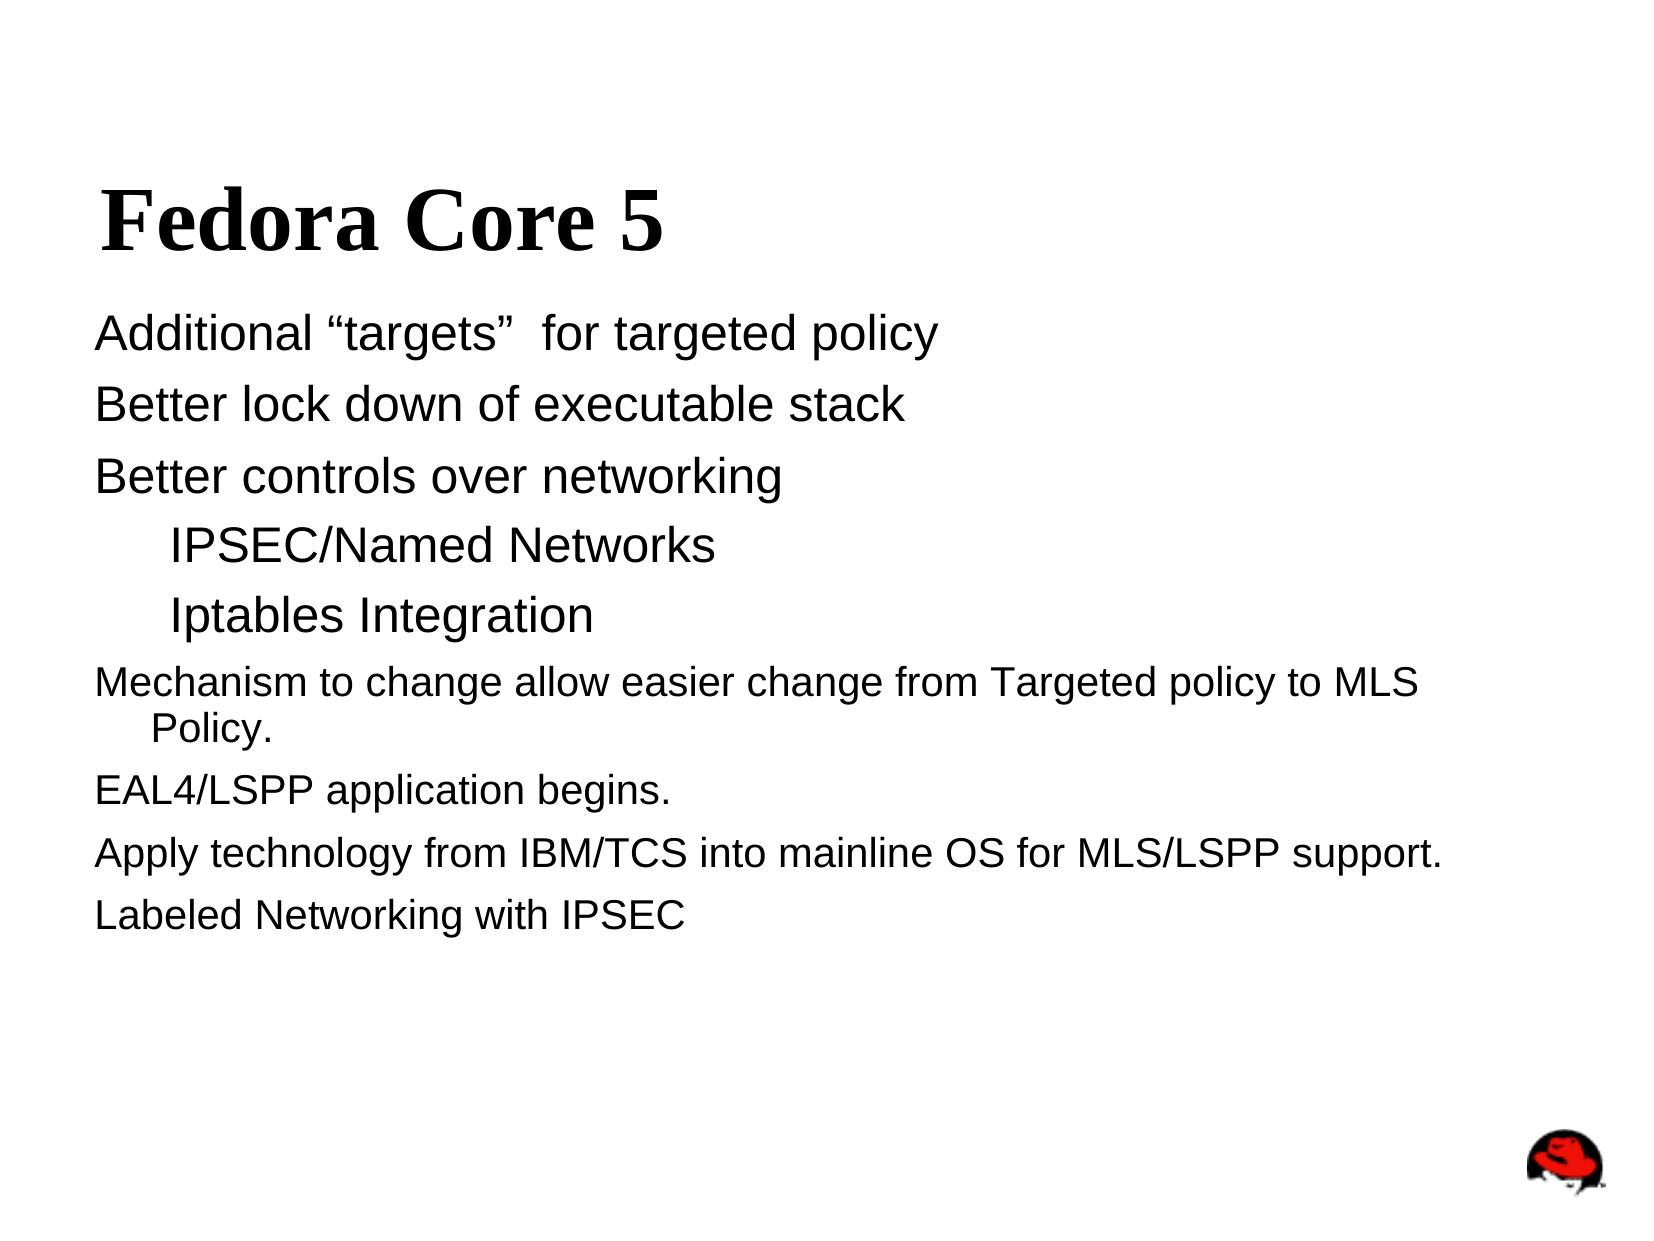

# Fedora Core 5
Additional “targets” for targeted policy
Better lock down of executable stack
Better controls over networking
IPSEC/Named Networks
Iptables Integration
Mechanism to change allow easier change from Targeted policy to MLS Policy.
EAL4/LSPP application begins.
Apply technology from IBM/TCS into mainline OS for MLS/LSPP support.
Labeled Networking with IPSEC